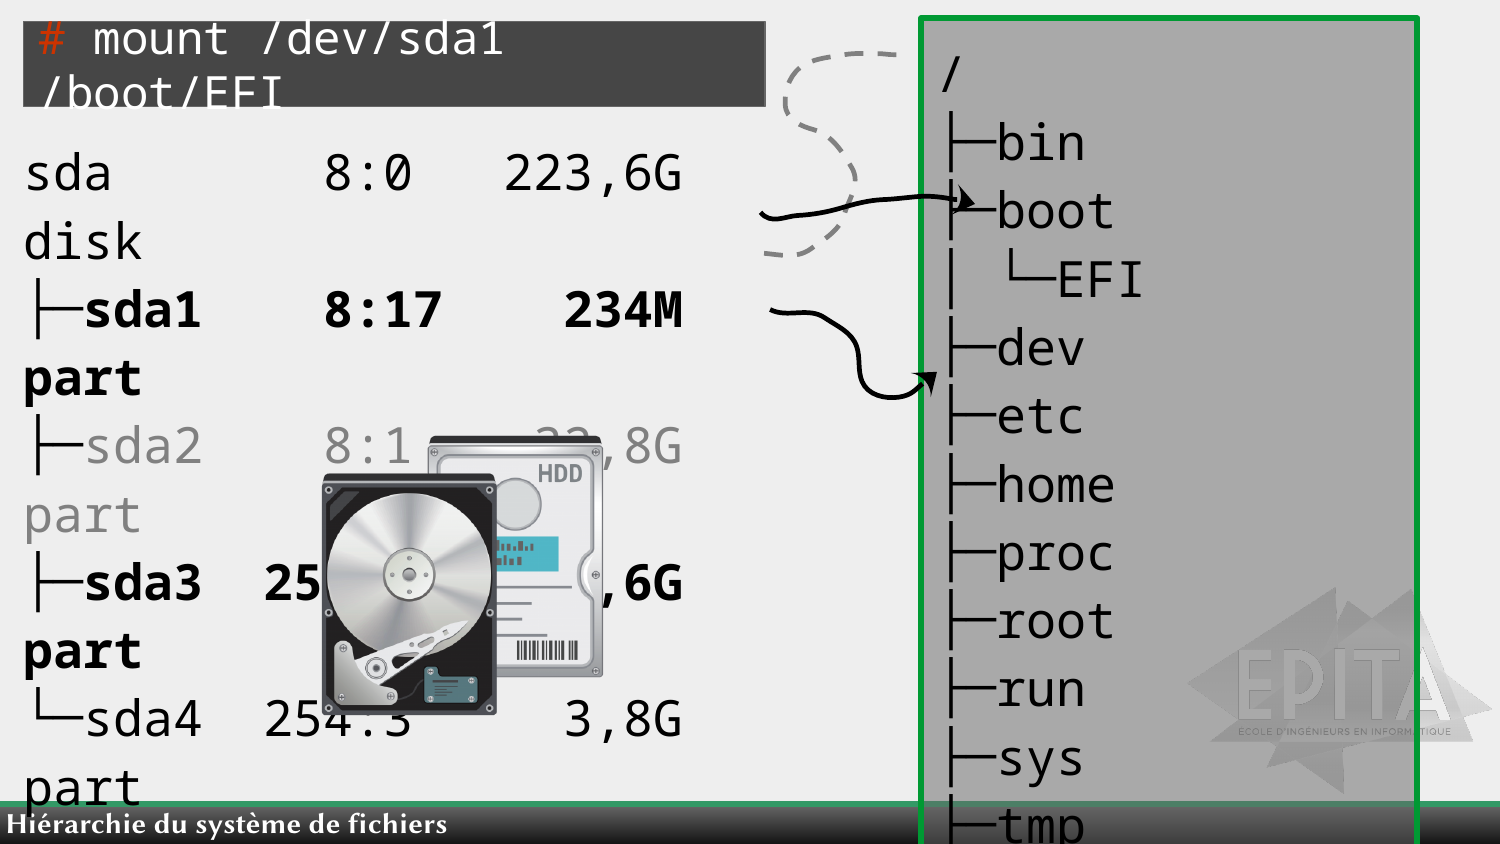

/
├─bin
├─boot
│ └─EFI
├─dev
├─etc
├─home
├─proc
├─root
├─run
├─sys
├─tmp
├─usr
└─var
# mount /dev/sda1 /boot/EFI
sda 8:0 223,6G disk
├─sda1 8:17 234M part
├─sda2 8:1 32,8G part
├─sda3 254:2 123,6G part
└─sda4 254:3 3,8G part
# Hiérarchie du système de fichiers